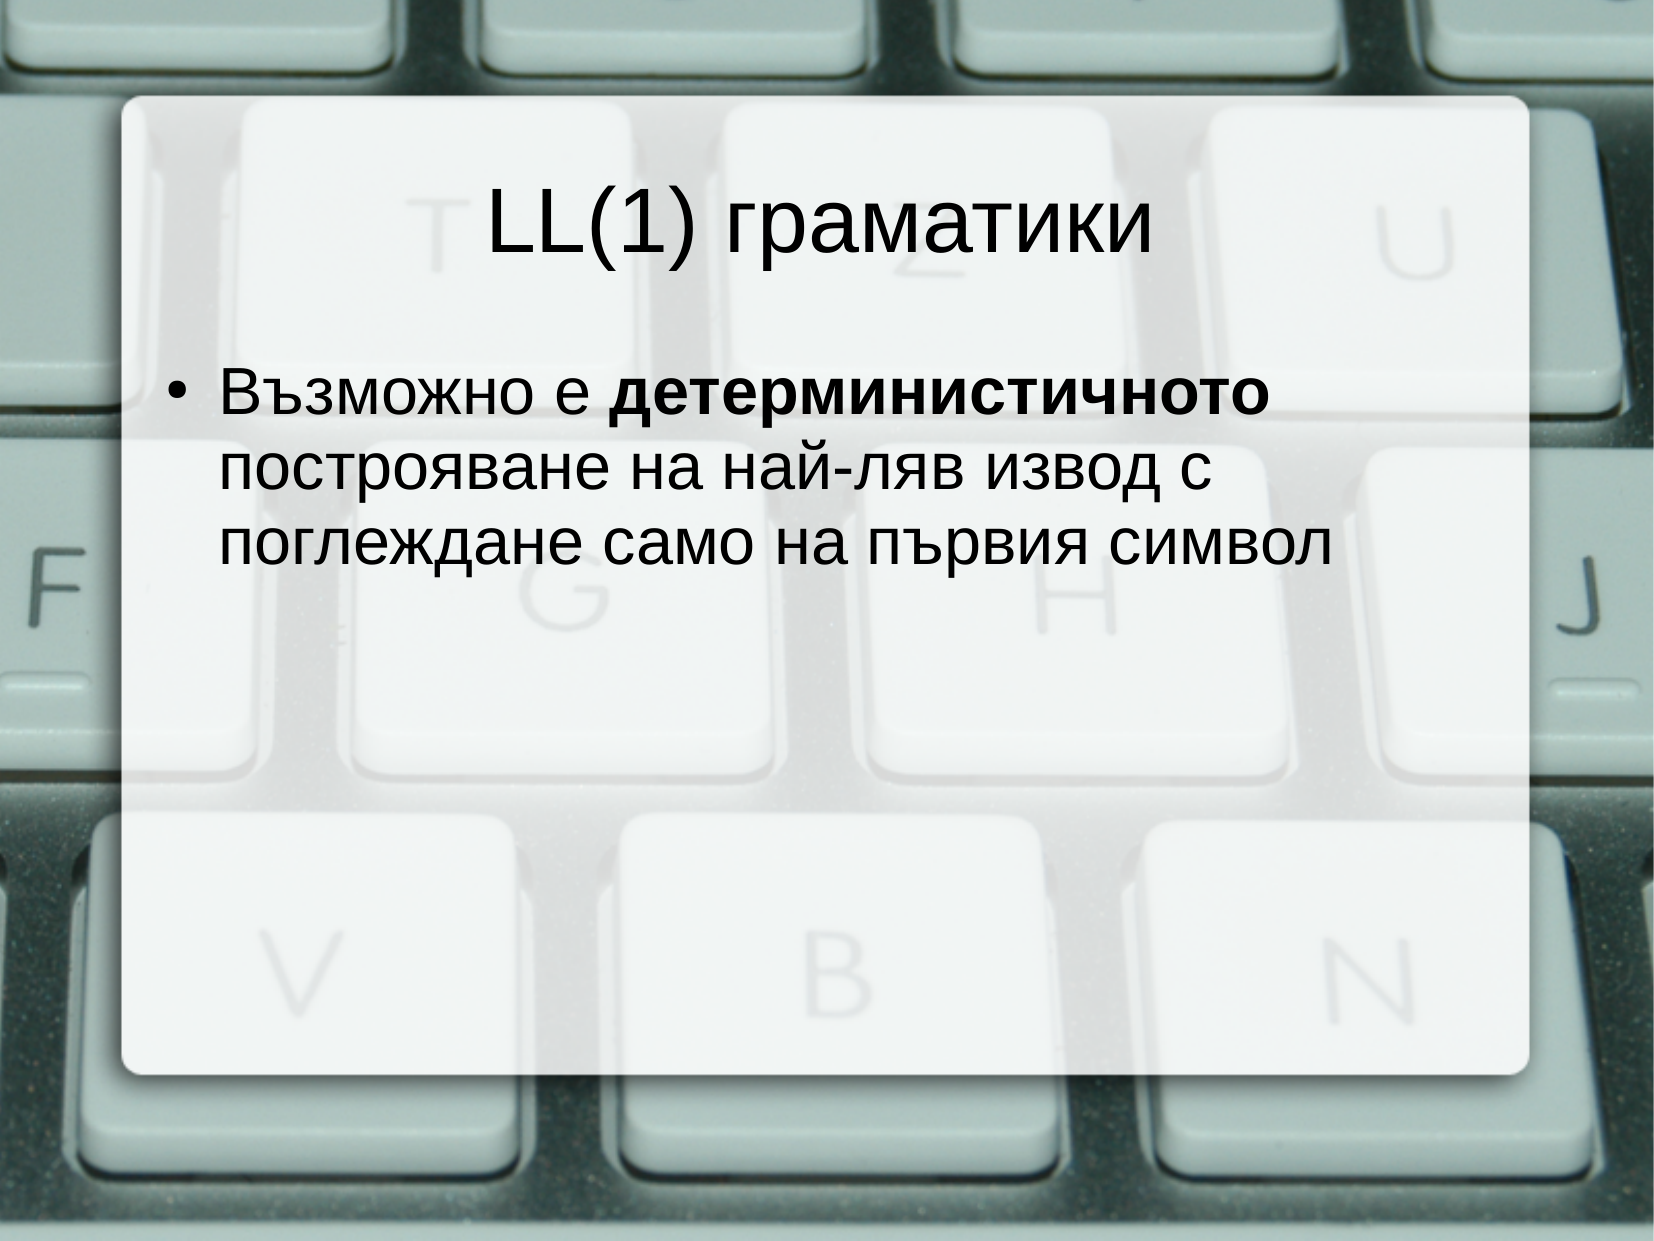

# LL(1) граматики
Възможно е детерминистичното построяване на най-ляв извод с поглеждане само на първия символ